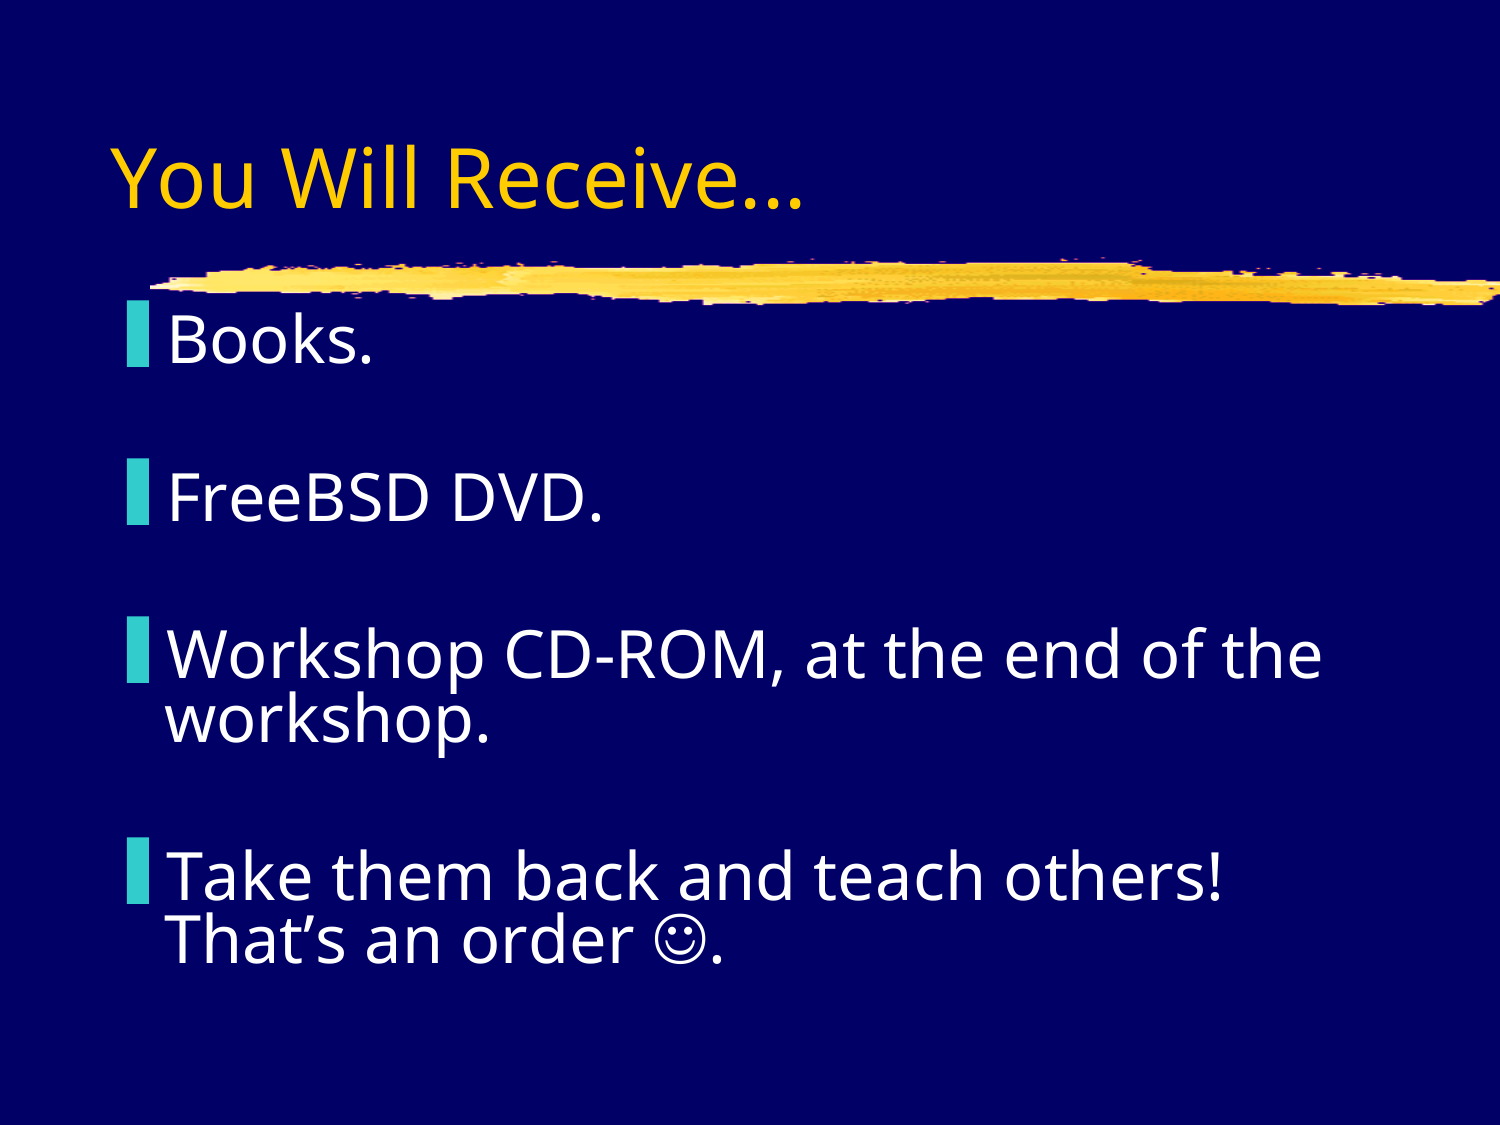

# You Will Receive...
Books.
FreeBSD DVD.
Workshop CD-ROM, at the end of the workshop.
Take them back and teach others! That’s an order .